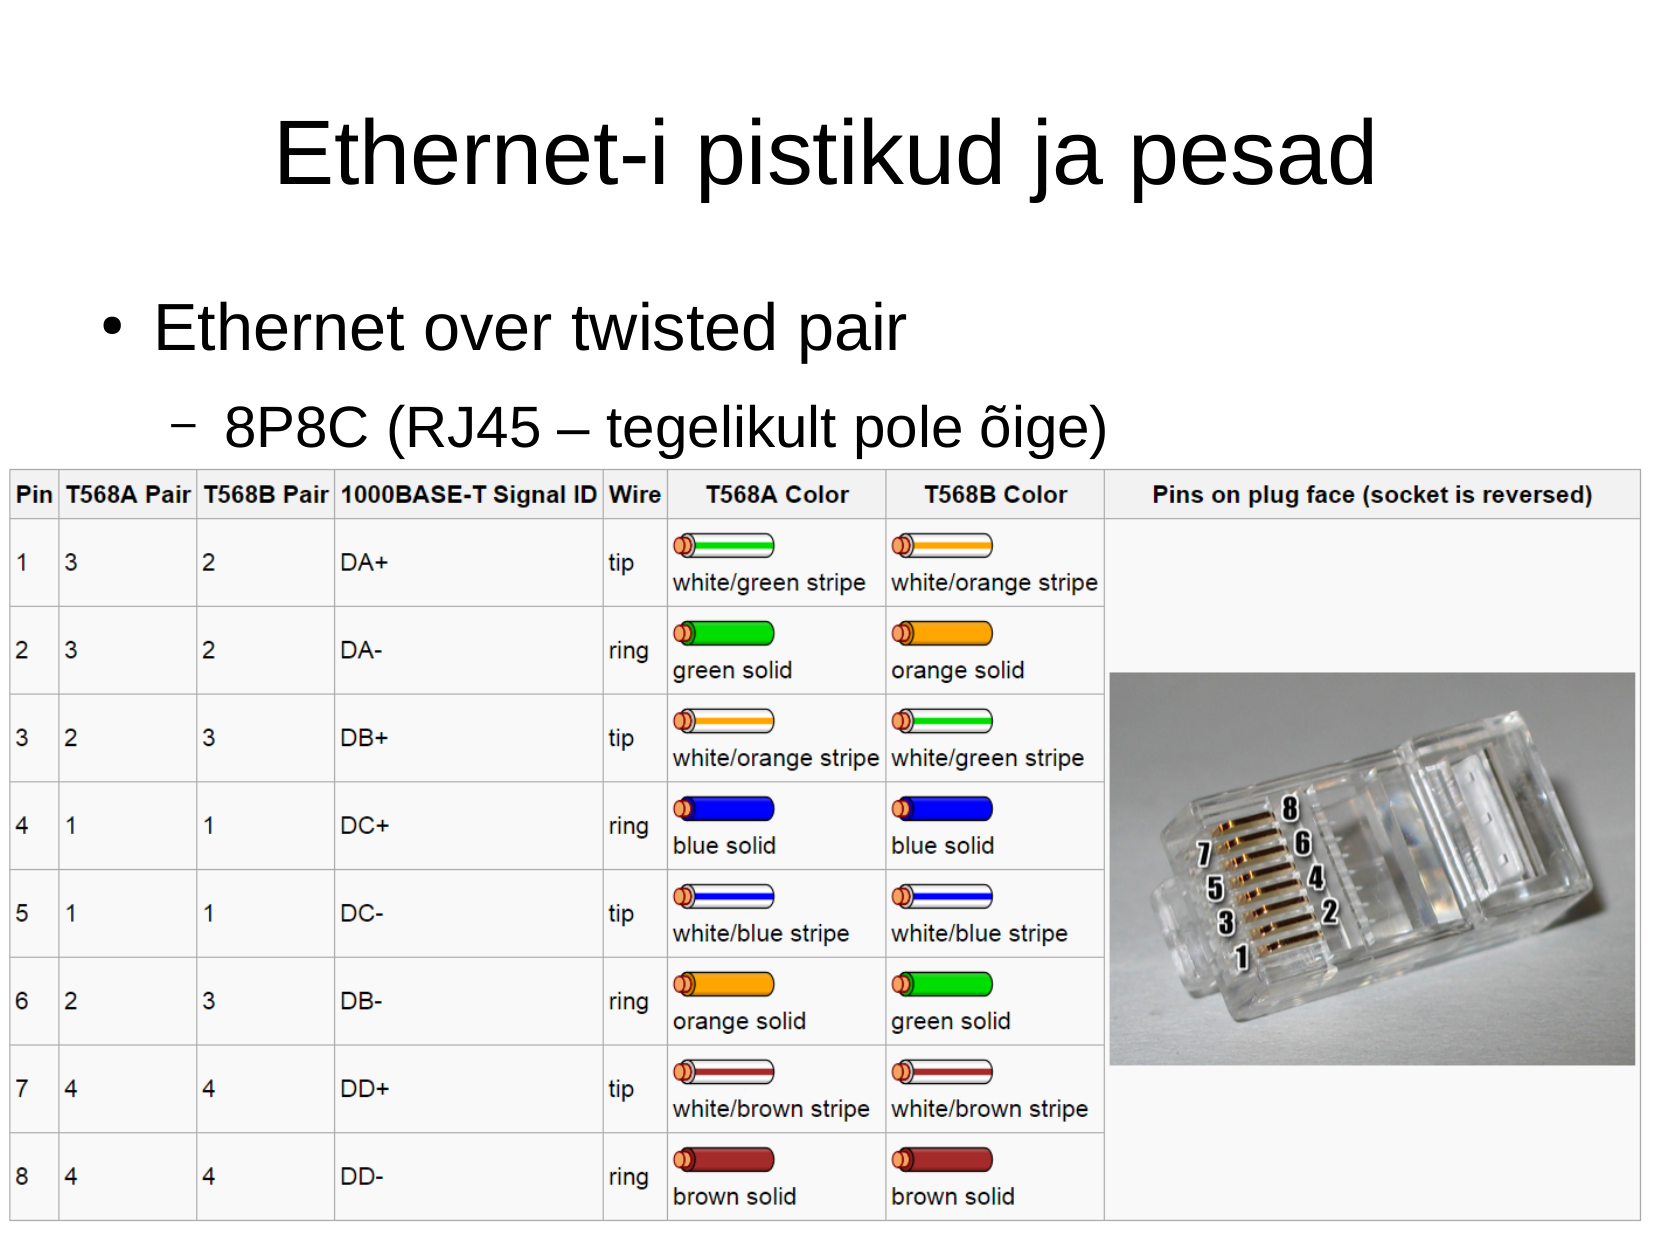

# Ethernet-i pistikud ja pesad
Ethernet over twisted pair
8P8C (RJ45 – tegelikult pole õige)